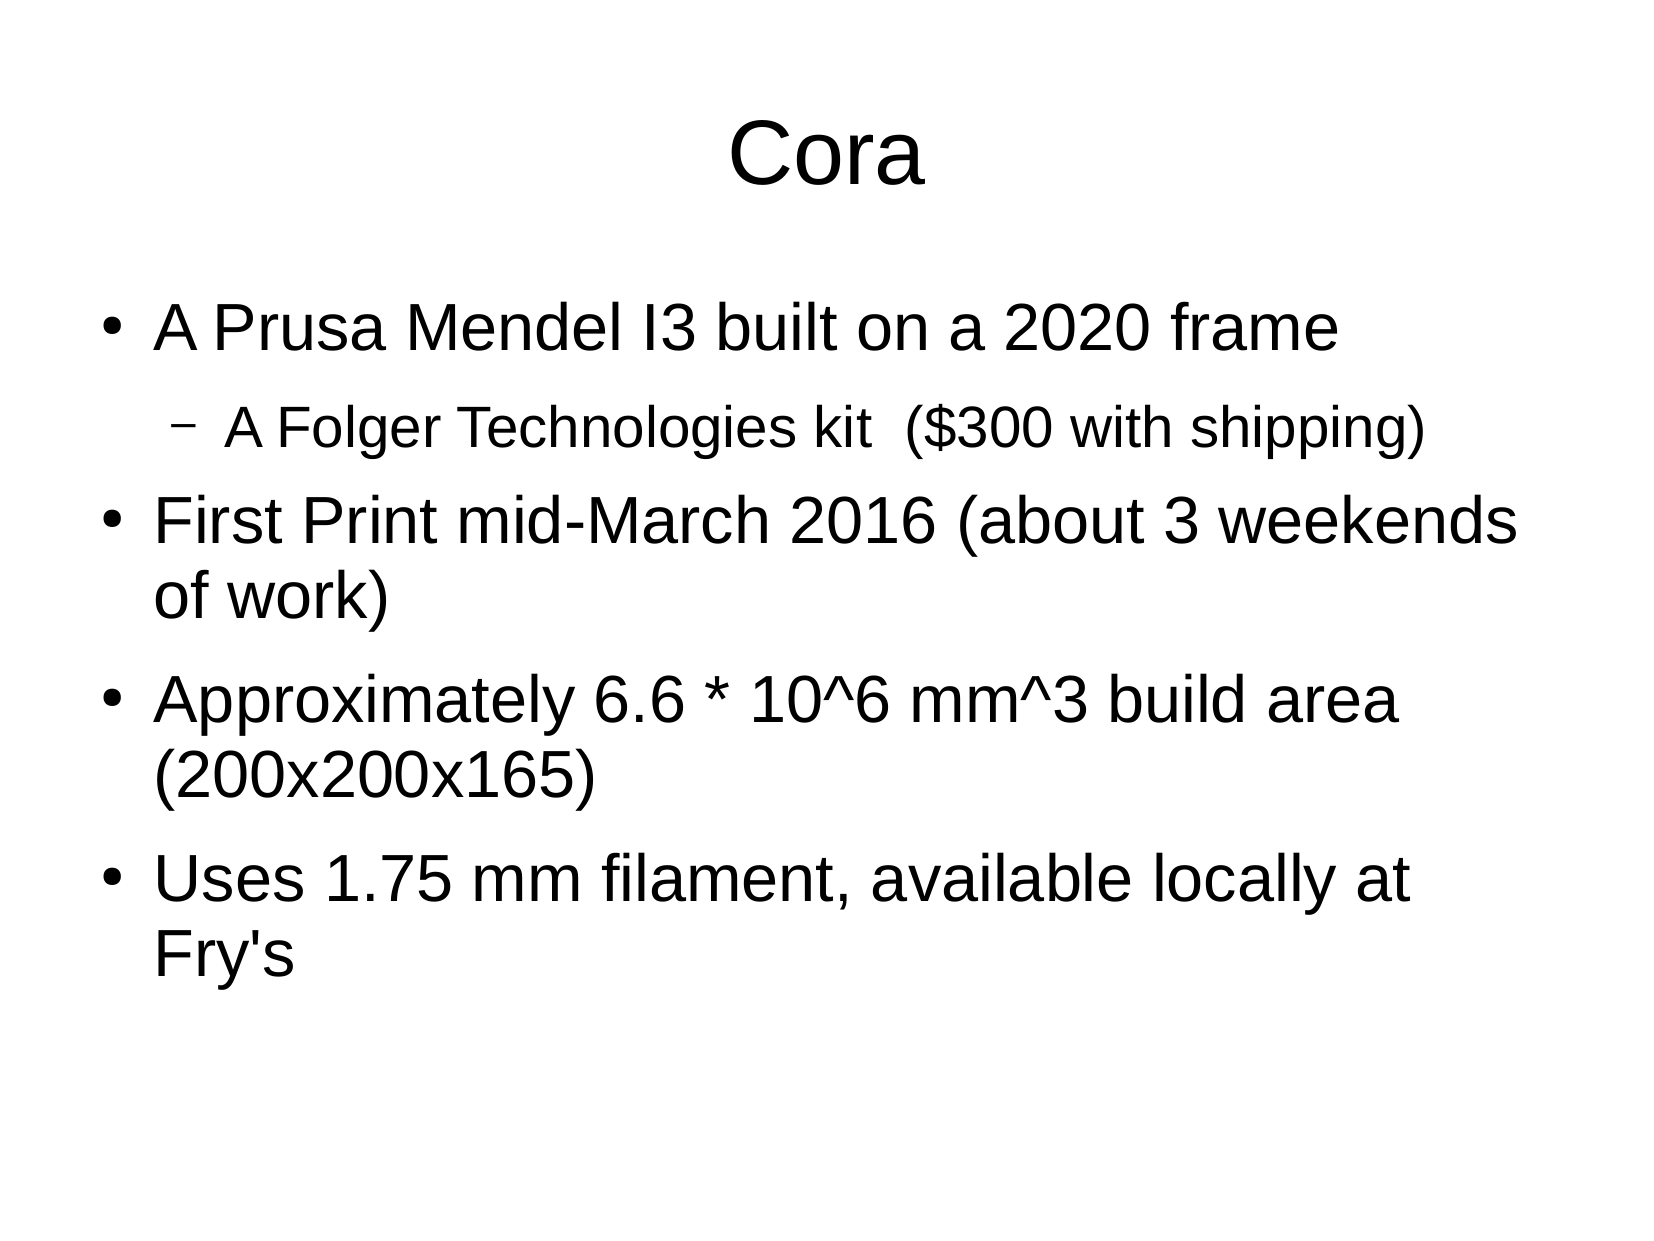

# Cora
A Prusa Mendel I3 built on a 2020 frame
A Folger Technologies kit ($300 with shipping)
First Print mid-March 2016 (about 3 weekends of work)
Approximately 6.6 * 10^6 mm^3 build area (200x200x165)
Uses 1.75 mm filament, available locally at Fry's